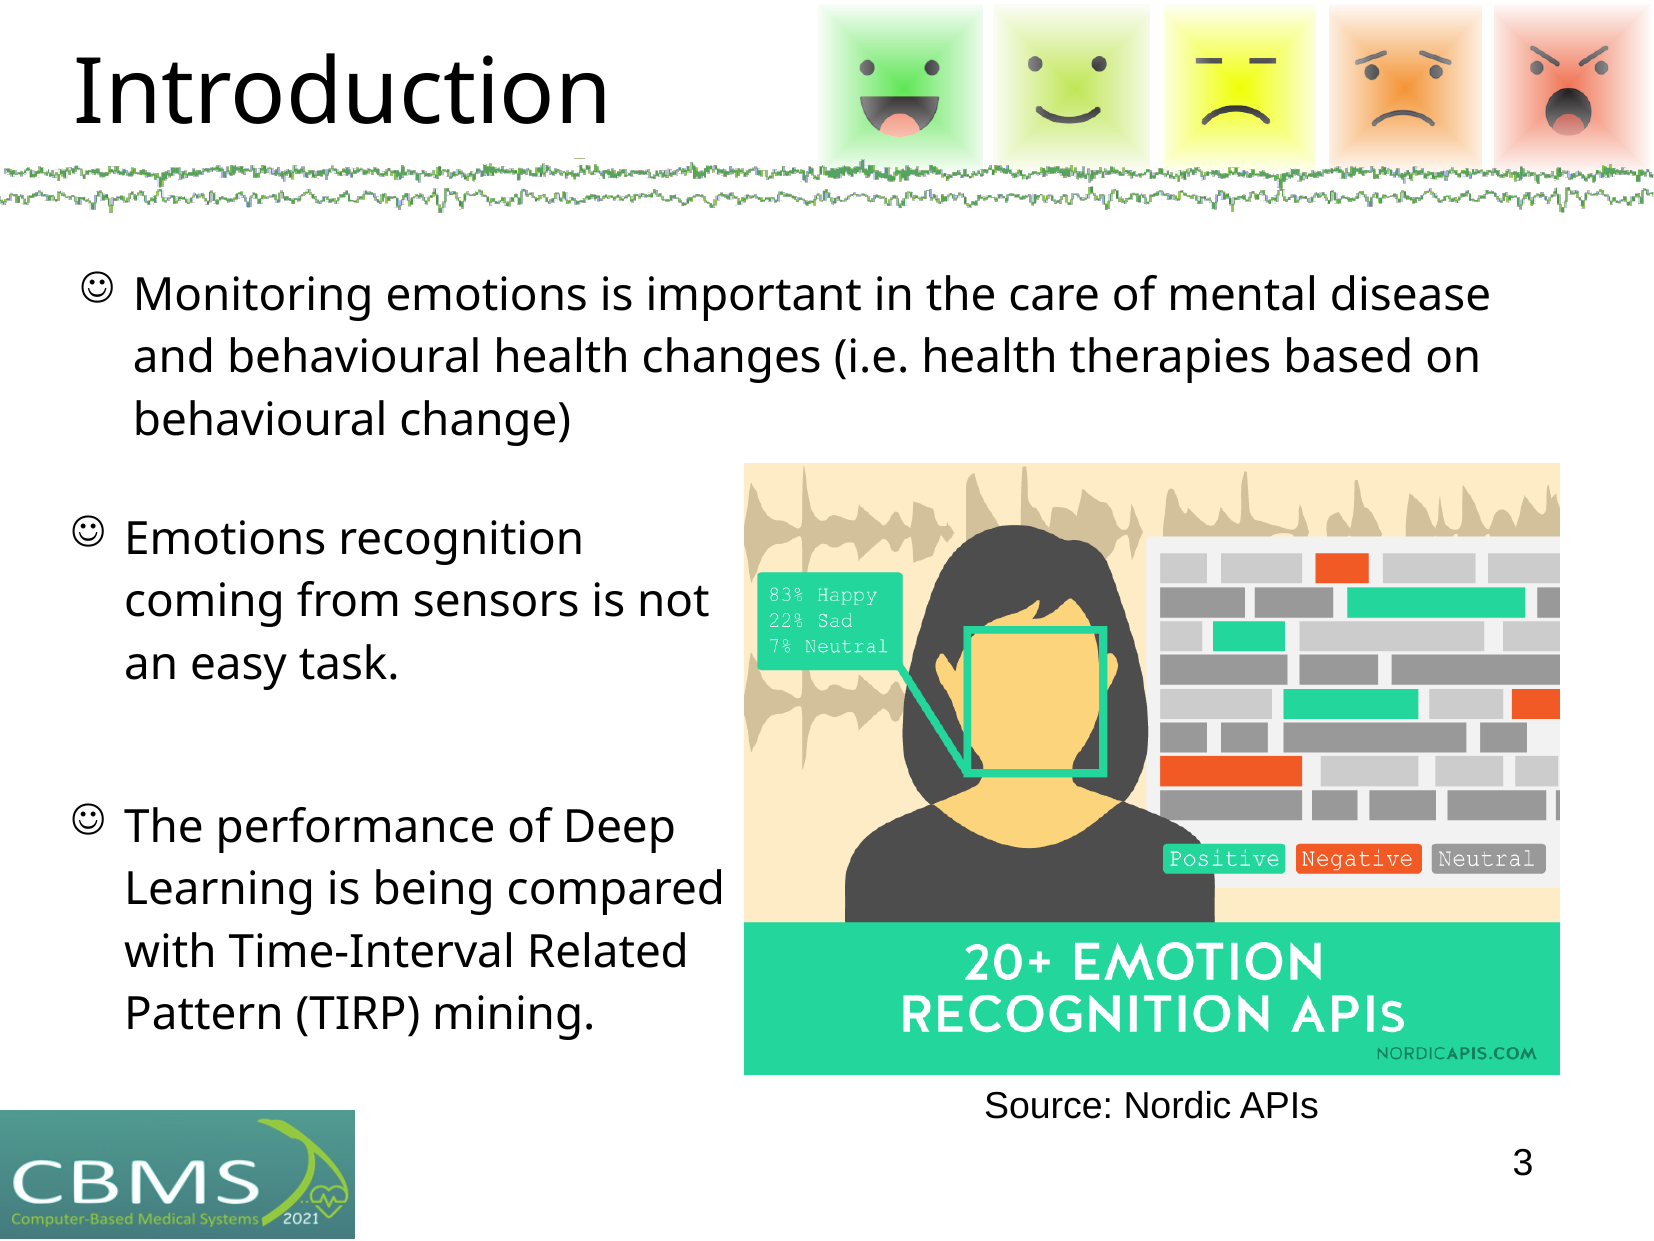

Introduction
Monitoring emotions is important in the care of mental disease and behavioural health changes (i.e. health therapies based on behavioural change)
Emotions recognition coming from sensors is not an easy task.
The performance of Deep Learning is being compared with Time-Interval Related Pattern (TIRP) mining.
Source: Nordic APIs